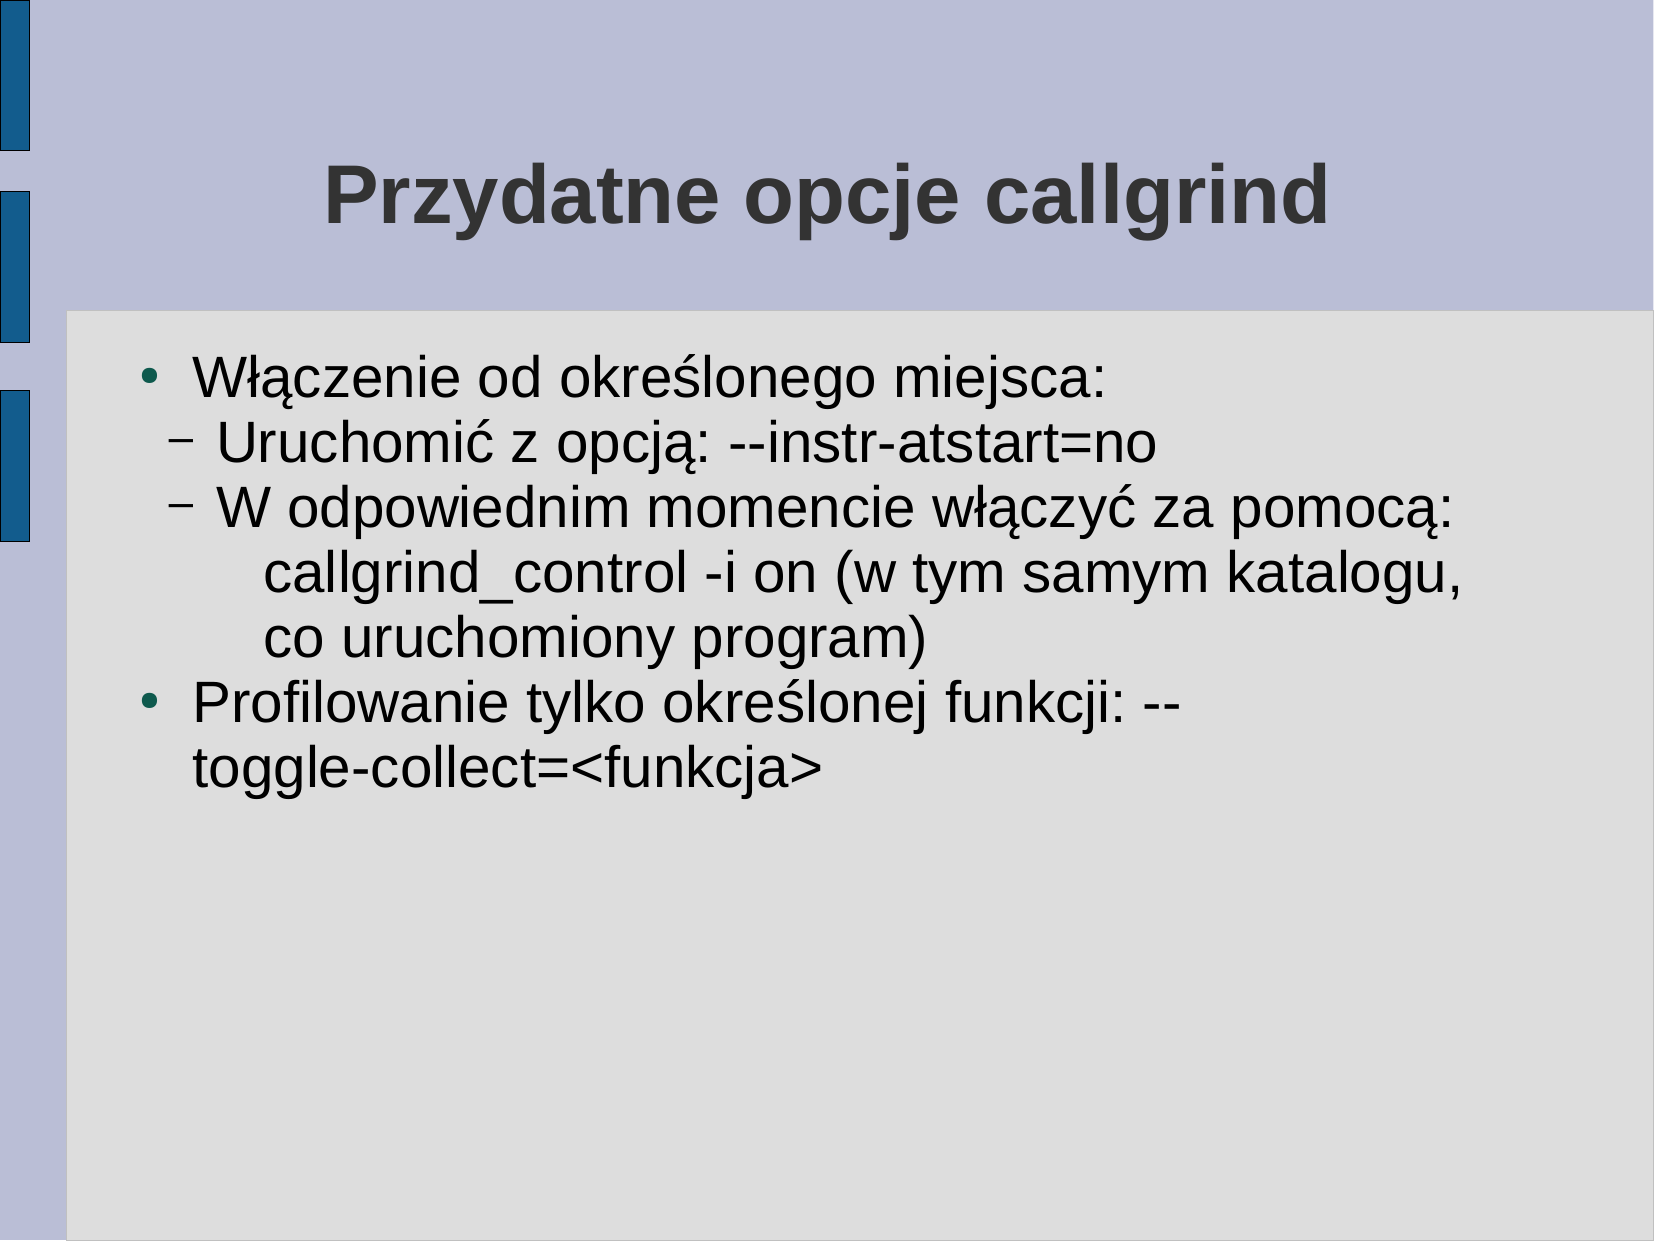

Przydatne opcje callgrind
# Włączenie od określonego miejsca:
Uruchomić z opcją: --instr-atstart=no
W odpowiednim momencie włączyć za pomocą: callgrind_control -i on (w tym samym katalogu, co uruchomiony program)
Profilowanie tylko określonej funkcji: --toggle‑collect=<funkcja>